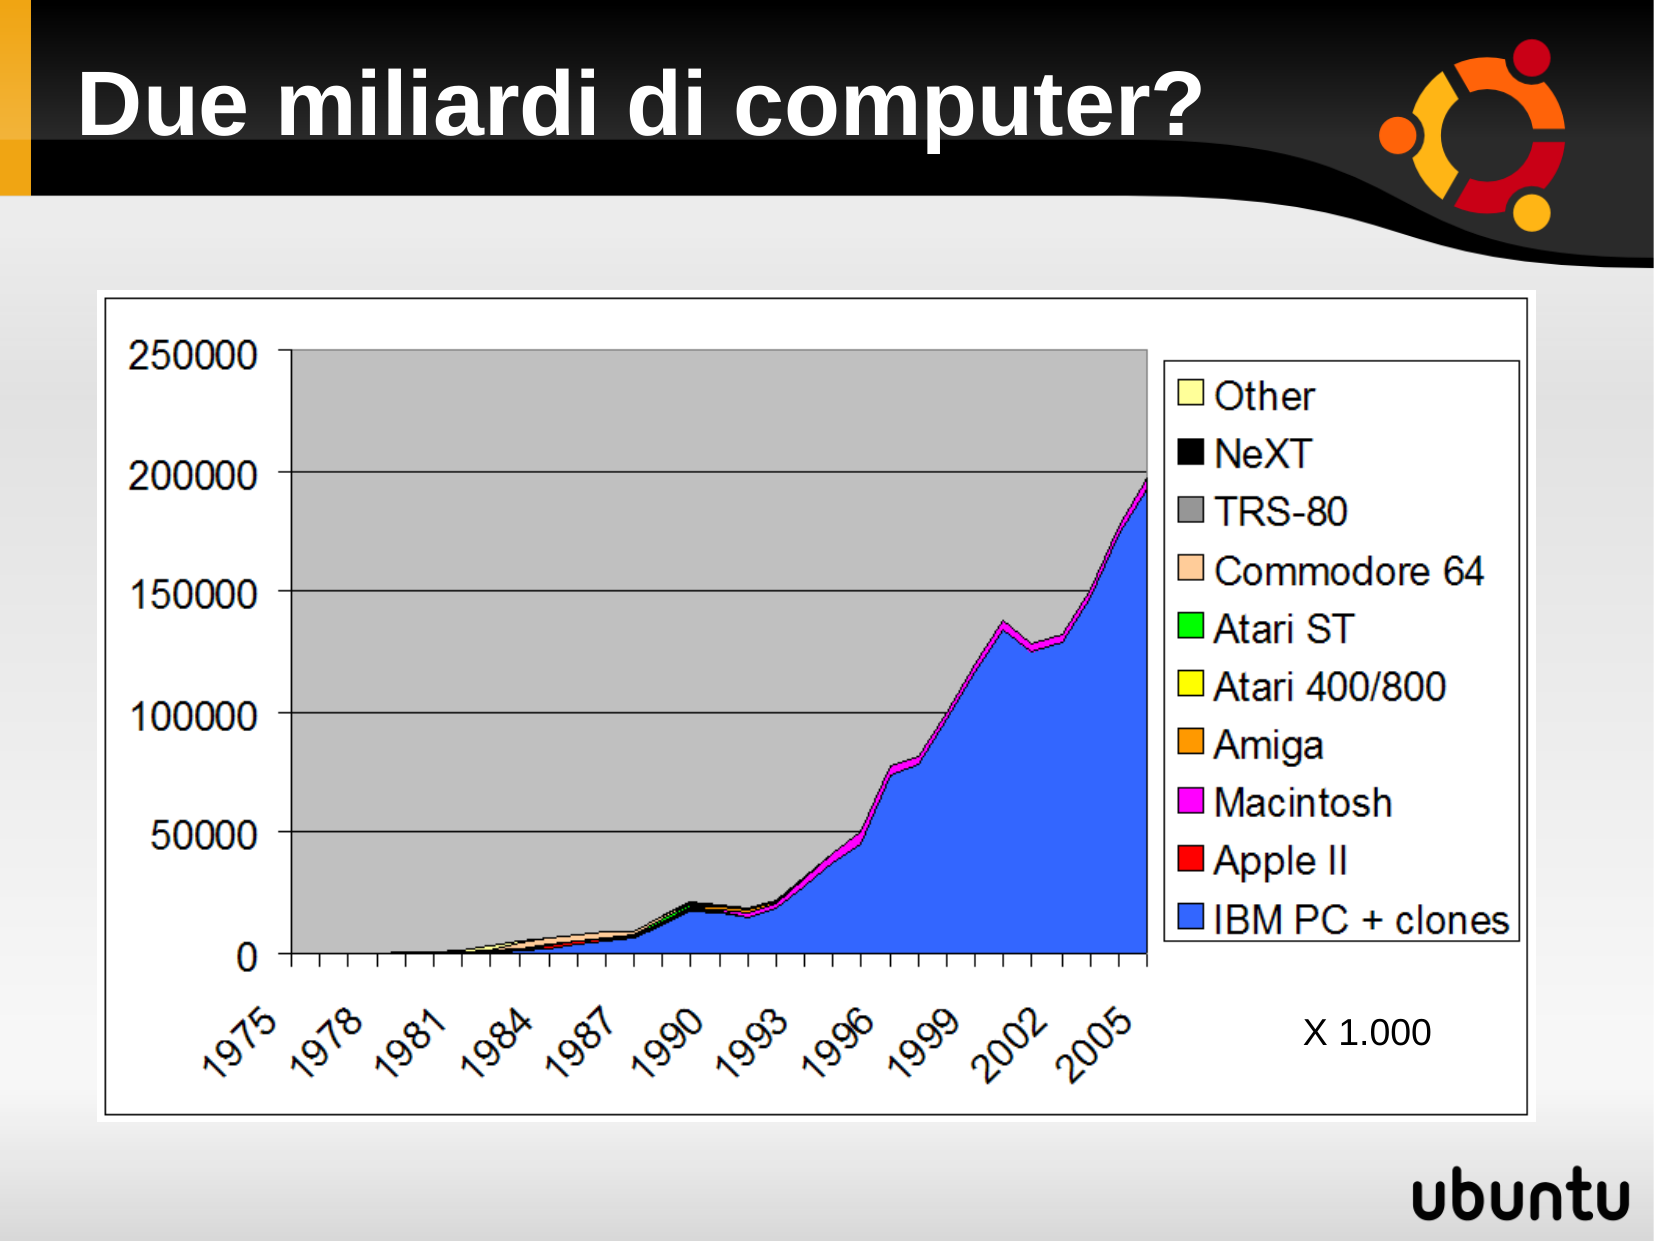

# Due miliardi di computer?
X 1.000